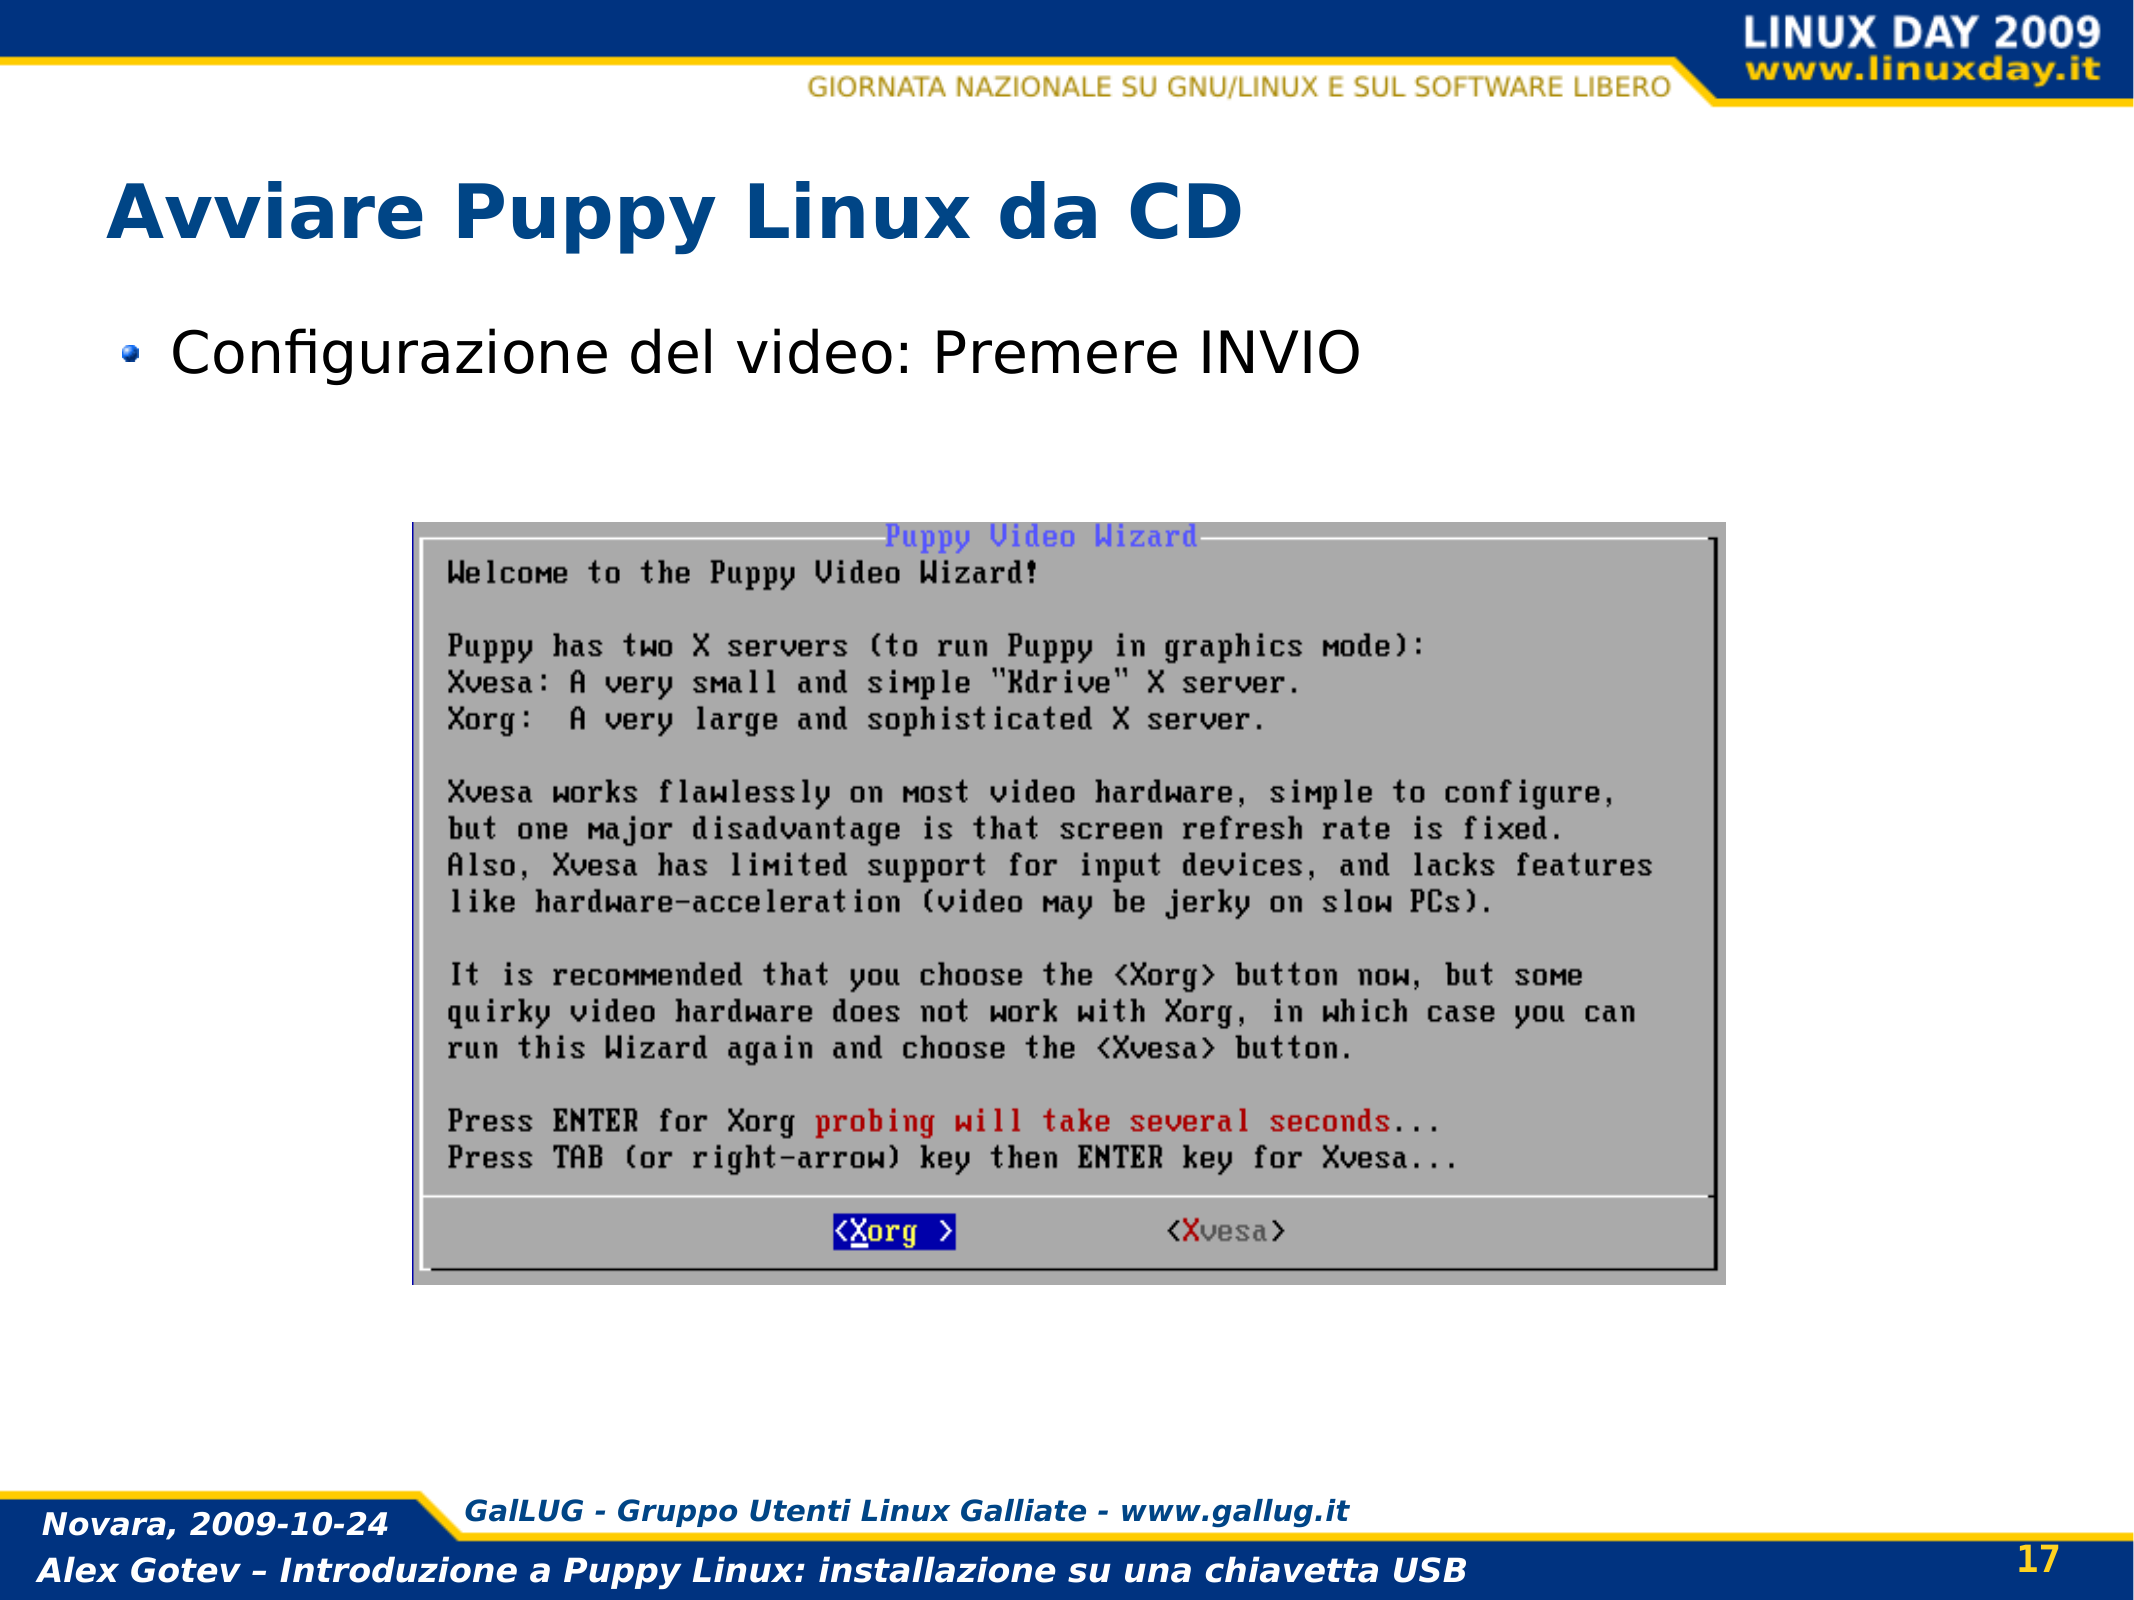

# Avviare Puppy Linux da CD
Configurazione del video: Premere INVIO